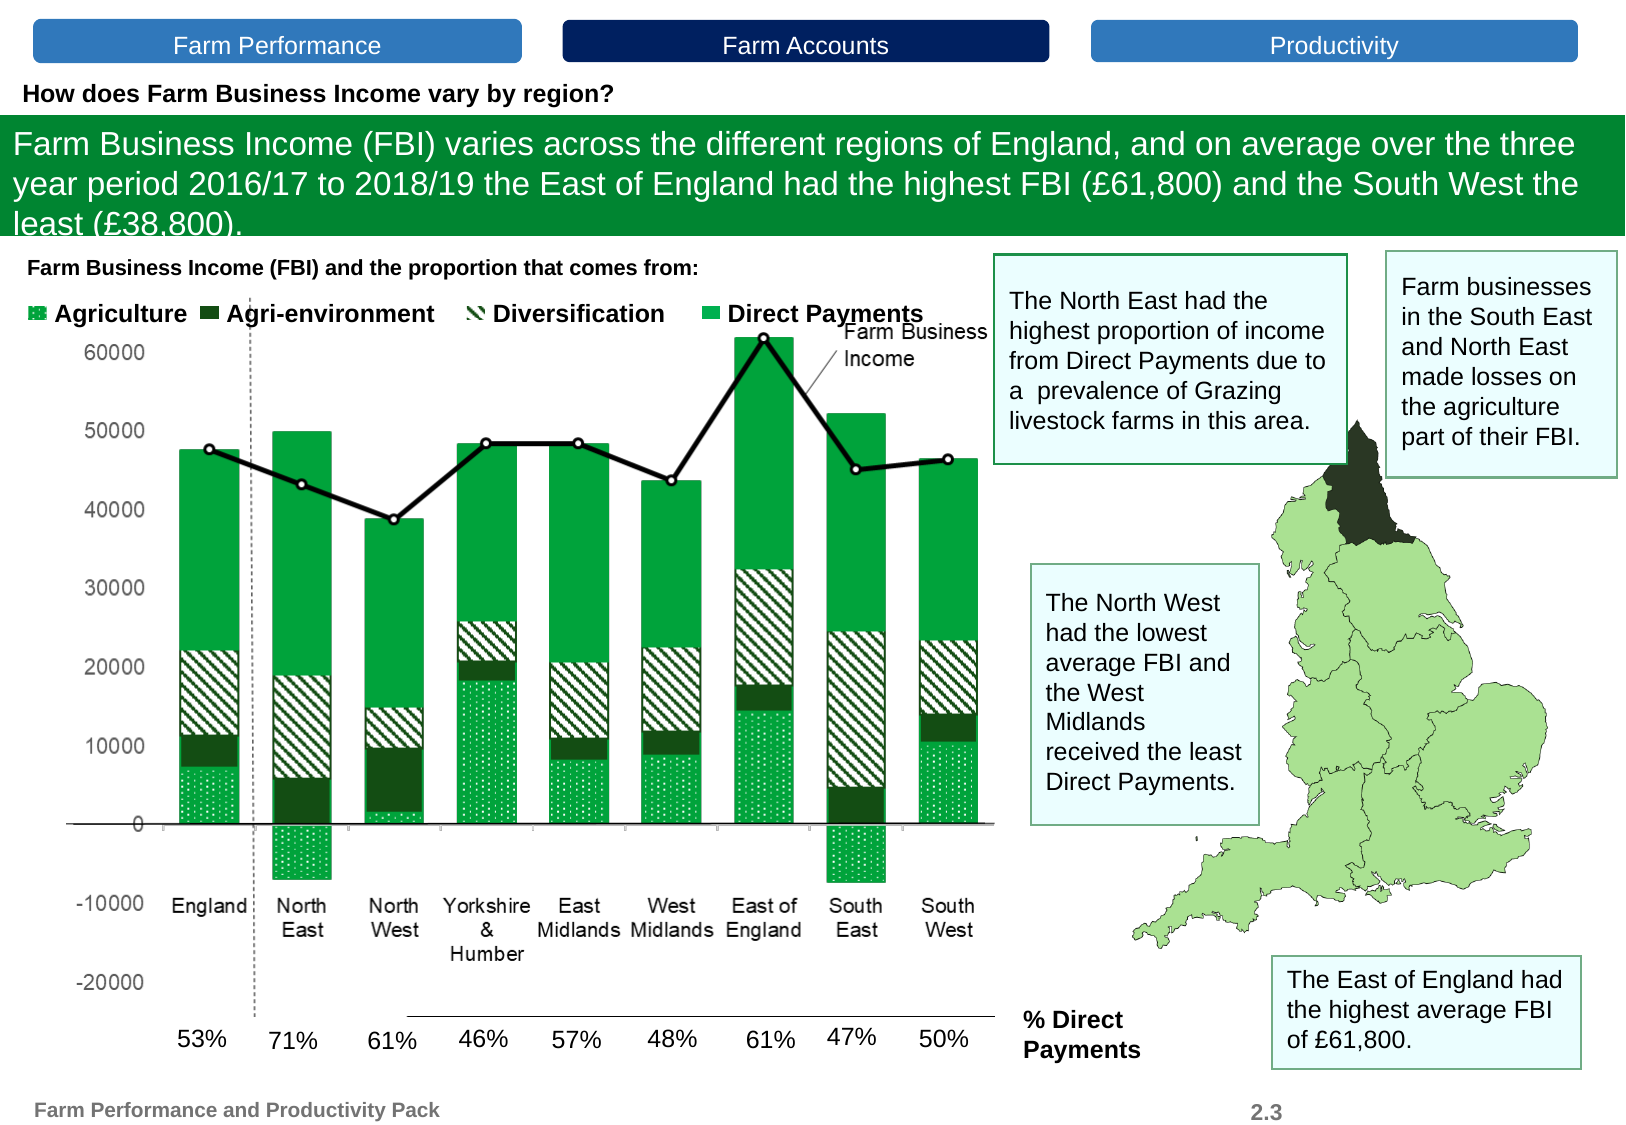

Farm Performance
Farm Accounts
Productivity
How does Farm Business Income vary by region?
# Slide 3.3 – How does farm business income vary by region?
Farm Business Income (FBI) varies across the different regions of England, and on average over the three year period 2016/17 to 2018/19 the East of England had the highest FBI (£61,800) and the South West the least (£38,800).
Farm businesses in the South East and North East made losses on the agriculture part of their FBI.
Farm Business Income (FBI) and the proportion that comes from:
The North East had the highest proportion of income from Direct Payments due to a prevalence of Grazing livestock farms in this area.
Agriculture
Agri-environment
Diversification
Direct Payments
The North West had the lowest average FBI and the West Midlands received the least Direct Payments.
The East of England had the highest average FBI of £61,800.
% Direct Payments
47%
53%
46%
50%
48%
57%
61%
71%
61%
2.3
Farm Performance and Productivity Pack